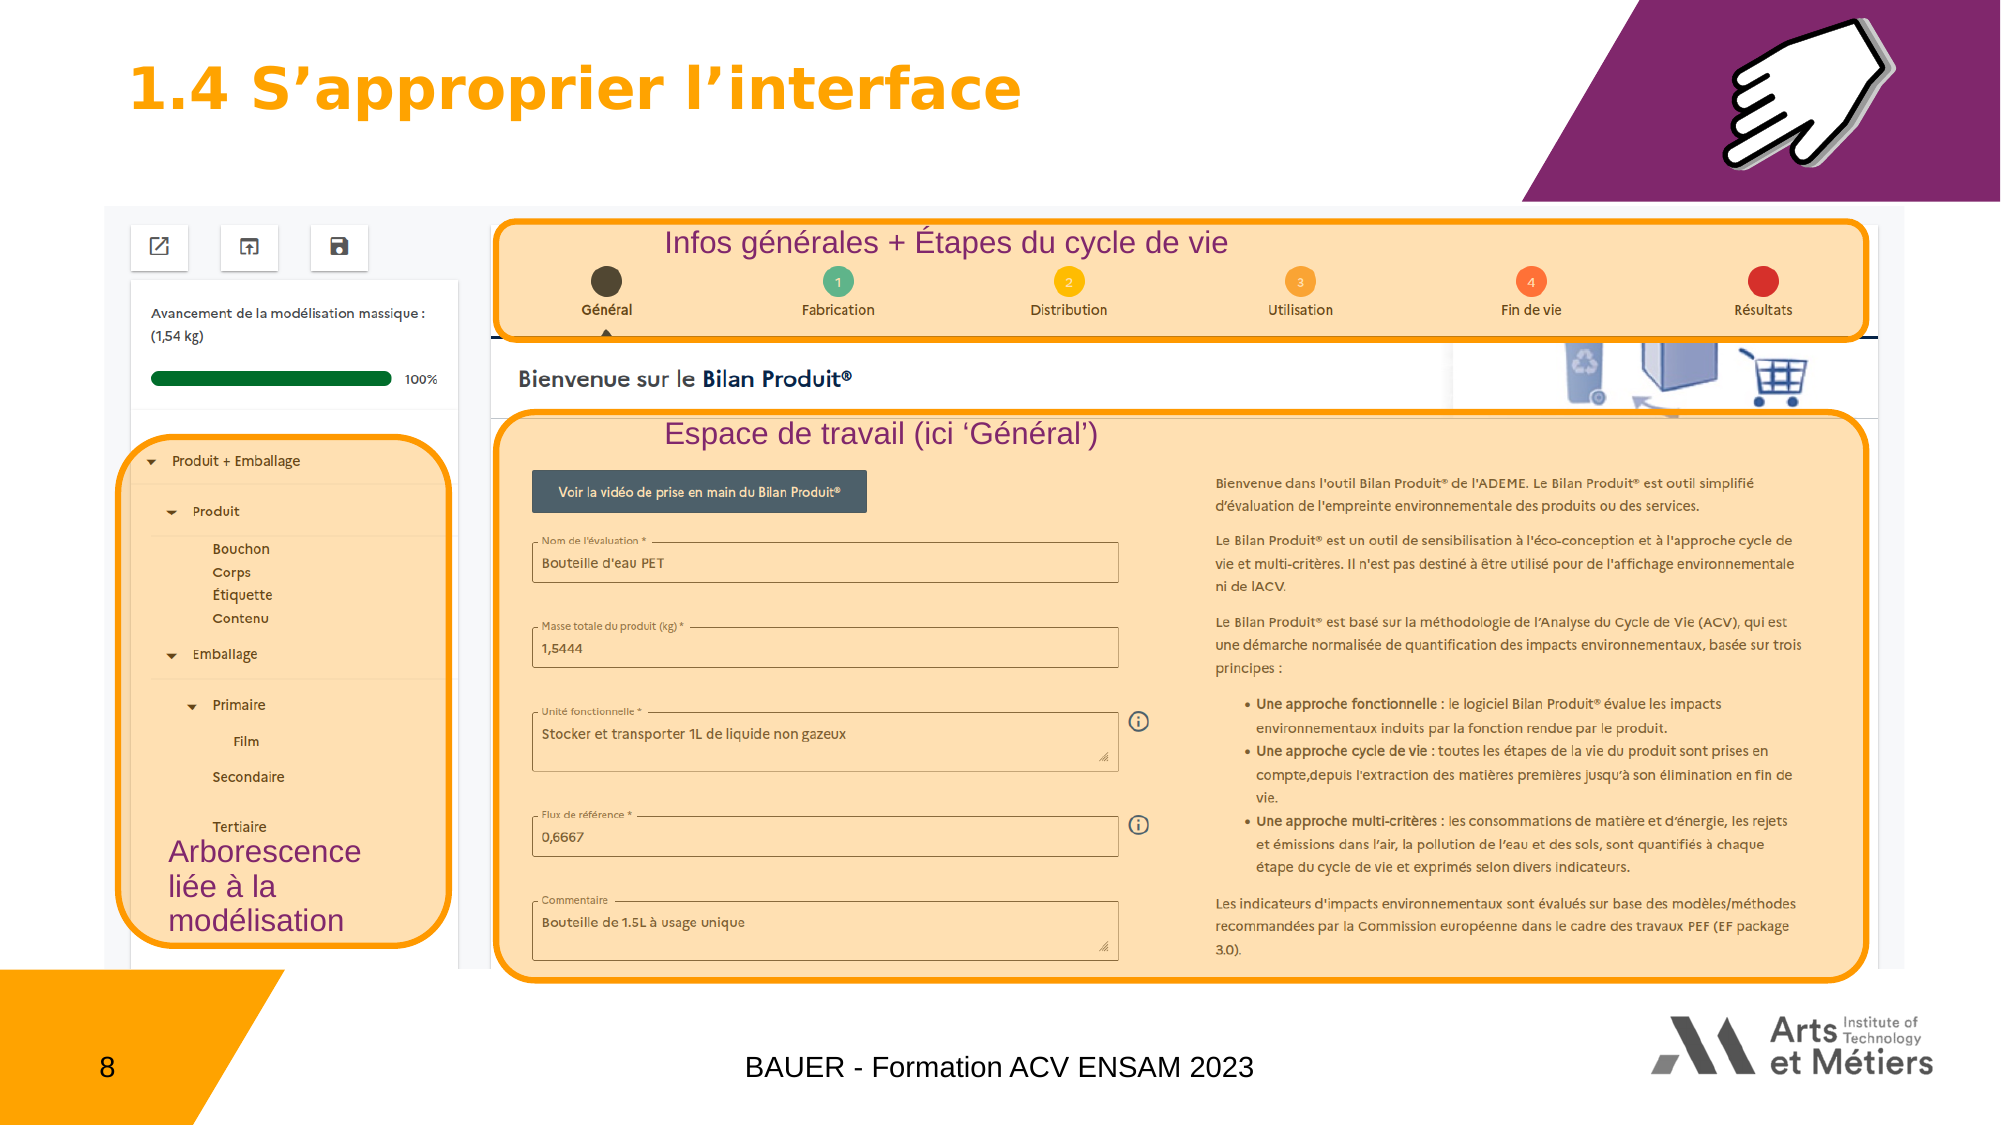

# 1.4 S’approprier l’interface
Infos générales + Étapes du cycle de vie
Espace de travail (ici ‘Général’)
Arborescence liée à la modélisation